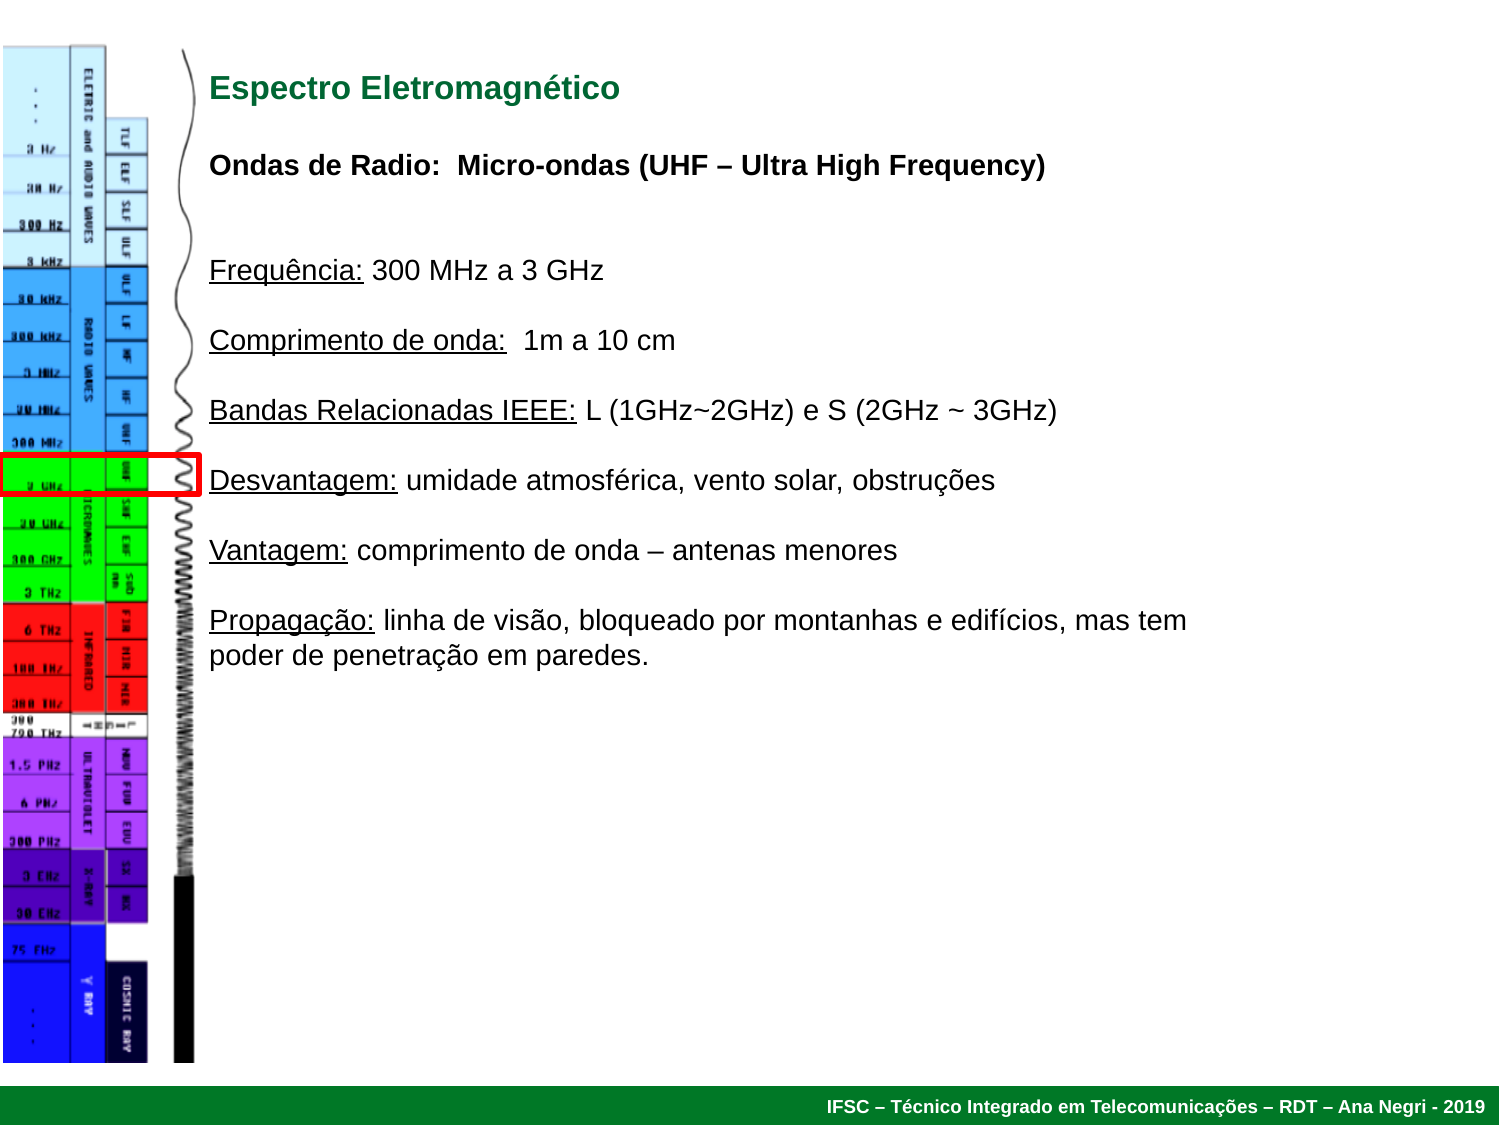

Espectro Eletromagnético
Ondas de Radio: Micro-ondas (UHF – Ultra High Frequency)
Frequência: 300 MHz a 3 GHz
Comprimento de onda: 1m a 10 cm
Bandas Relacionadas IEEE: L (1GHz~2GHz) e S (2GHz ~ 3GHz)
Desvantagem: umidade atmosférica, vento solar, obstruções
Vantagem: comprimento de onda – antenas menores
Propagação: linha de visão, bloqueado por montanhas e edifícios, mas tem poder de penetração em paredes.
ção
IFSC – Técnico Integrado em Telecomunicações – RDT – Ana Negri - 2019